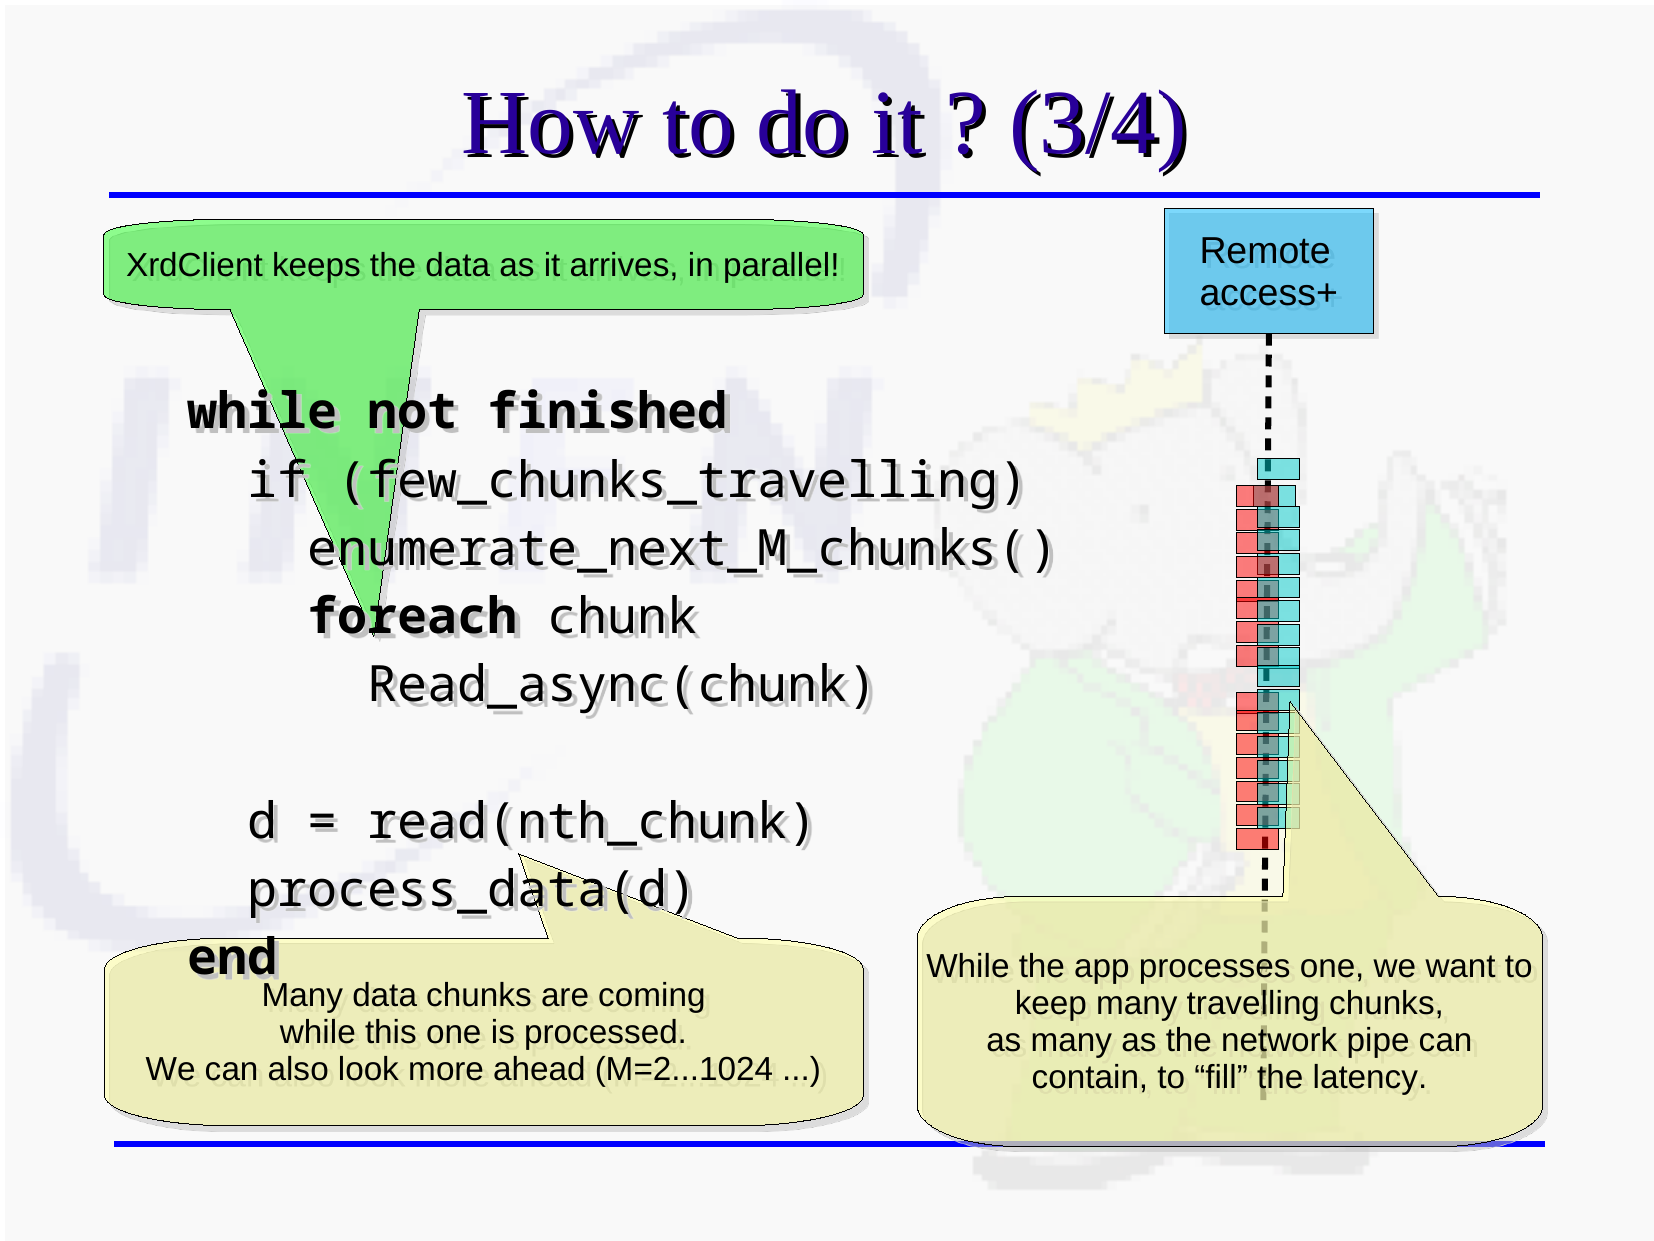

# How to do it ? (3/4)
Remote
access+
XrdClient keeps the data as it arrives, in parallel!
while not finished
 if (few_chunks_travelling)
 enumerate_next_M_chunks()
 foreach chunk
 Read_async(chunk)
 d = read(nth_chunk)
 process_data(d)
end
While the app processes one, we want to
keep many travelling chunks,
as many as the network pipe can
contain, to “fill” the latency.
Many data chunks are coming
while this one is processed.
We can also look more ahead (M=2...1024 ...)